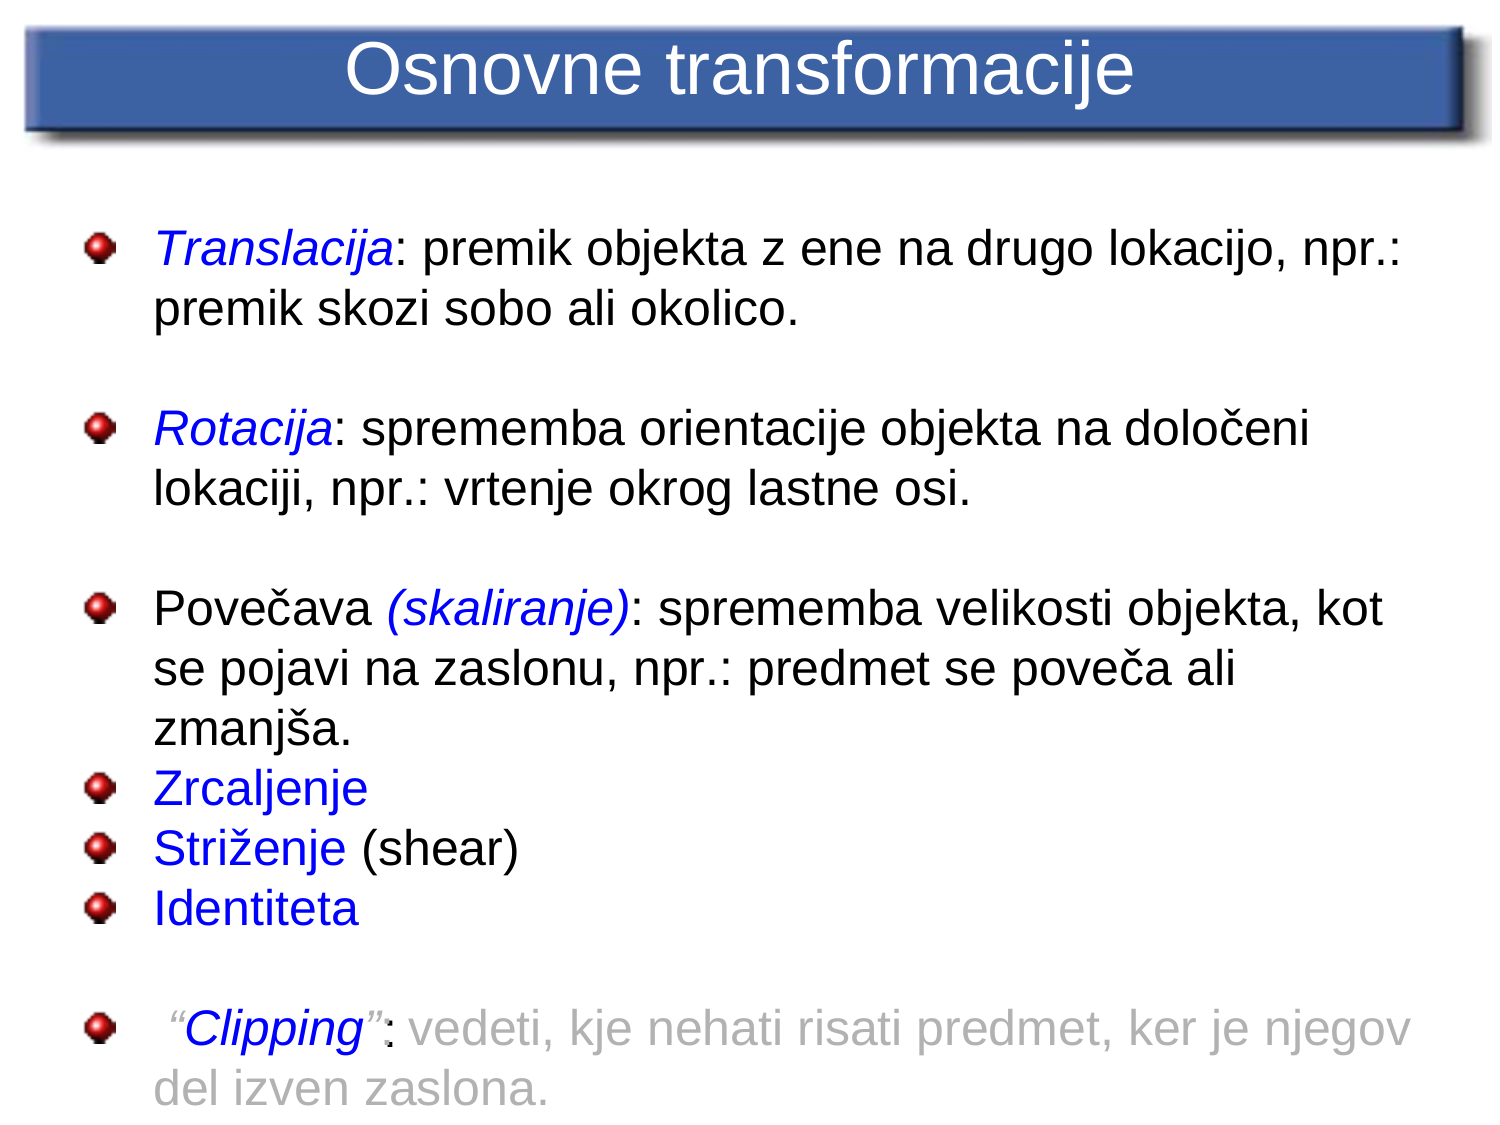

Osnovne transformacije
Translacija: premik objekta z ene na drugo lokacijo, npr.: premik skozi sobo ali okolico.
Rotacija: sprememba orientacije objekta na določeni lokaciji, npr.: vrtenje okrog lastne osi.
Povečava (skaliranje): sprememba velikosti objekta, kot se pojavi na zaslonu, npr.: predmet se poveča ali zmanjša.
Zrcaljenje
Striženje (shear)
Identiteta
 “Clipping”: vedeti, kje nehati risati predmet, ker je njegov del izven zaslona.